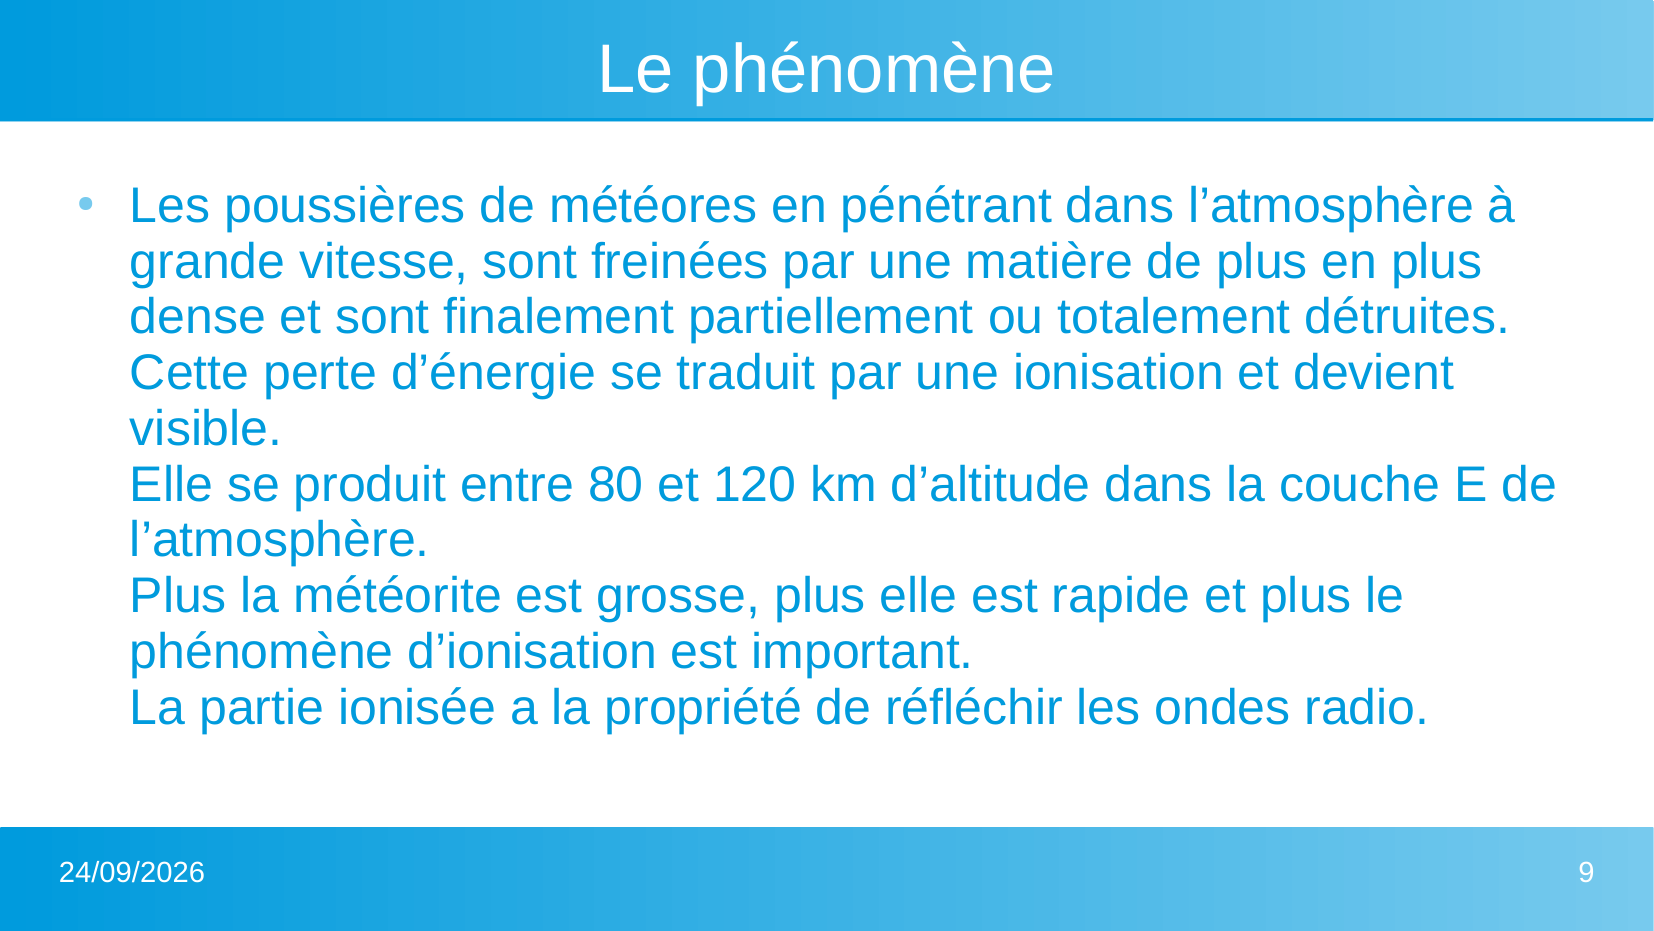

# Le phénomène
Les poussières de météores en pénétrant dans l’atmosphère à grande vitesse, sont freinées par une matière de plus en plus dense et sont finalement partiellement ou totalement détruites.
Cette perte d’énergie se traduit par une ionisation et devient visible.
Elle se produit entre 80 et 120 km d’altitude dans la couche E de l’atmosphère.
Plus la météorite est grosse, plus elle est rapide et plus le phénomène d’ionisation est important.
La partie ionisée a la propriété de réfléchir les ondes radio.
9